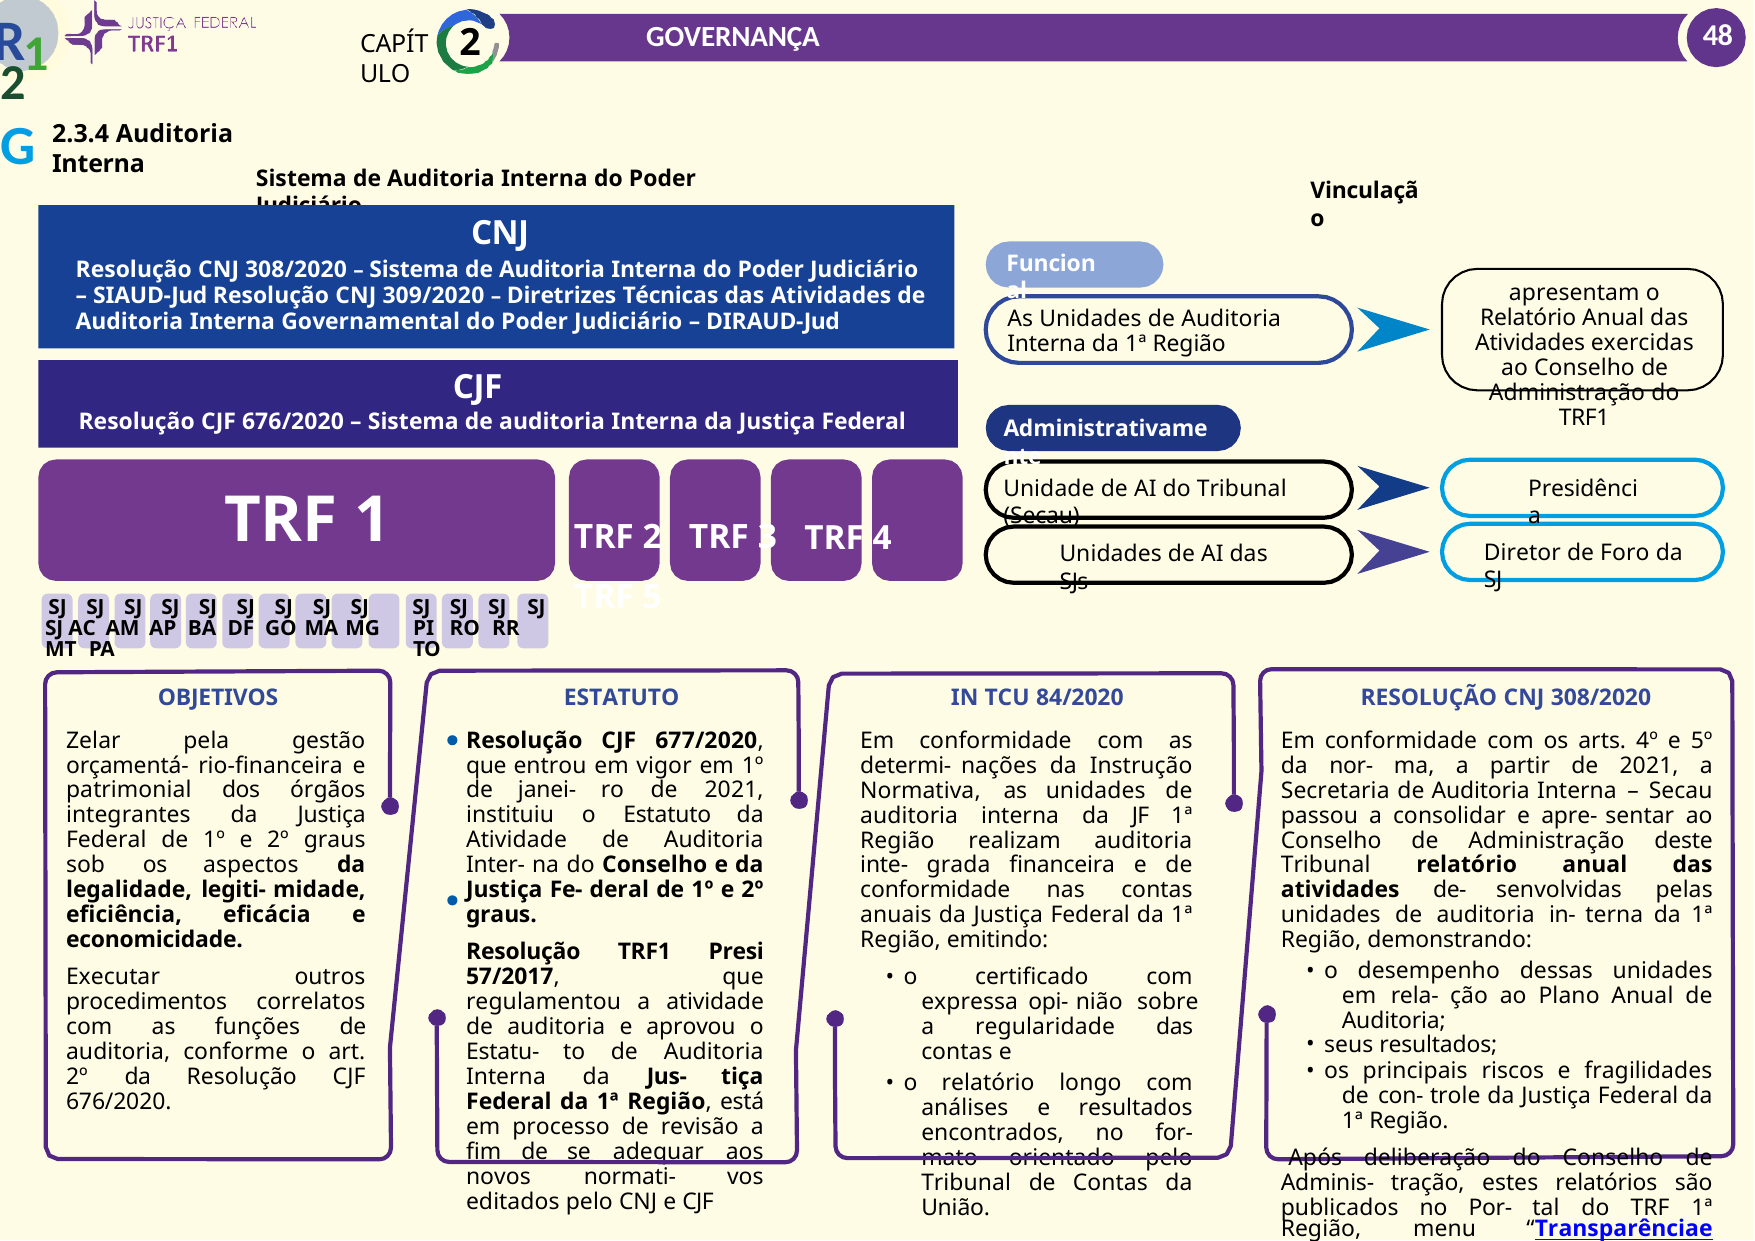

R
2G
48
GOVERNANÇA
2
1
CAPÍTULO
2.3.4 Auditoria Interna
Sistema de Auditoria Interna do Poder Judiciário
Vinculação
CNJ
Resolução CNJ 308/2020 – Sistema de Auditoria Interna do Poder Judiciário – SIAUD-Jud Resolução CNJ 309/2020 – Diretrizes Técnicas das Atividades de Auditoria Interna Governamental do Poder Judiciário – DIRAUD-Jud
Funcional
apresentam o Relatório Anual das Atividades exercidas ao Conselho de Administração do TRF1
As Unidades de Auditoria Interna da 1ª Região
CJF
Resolução CJF 676/2020 – Sistema de auditoria Interna da Justiça Federal
Administrativamente
Unidade de AI do Tribunal (Secau)
Presidência
TRF 1
SJ SJ SJ SJ SJ SJ SJ SJ SJ SJ AC AM AP BA DF GO MA MG MT PA
TRF 2 TRF 3 TRF 4 TRF 5
Diretor de Foro da SJ
Unidades de AI das SJs
SJ SJ SJ SJ PI RO RR TO
OBJETIVOS
Zelar pela gestão orçamentá- rio-financeira e patrimonial dos órgãos integrantes da Justiça Federal de 1º e 2º graus sob os aspectos da legalidade, legiti- midade, eficiência, eficácia e economicidade.
Executar outros procedimentos correlatos com as funções de auditoria, conforme o art. 2º da Resolução CJF 676/2020.
ESTATUTO
Resolução CJF 677/2020, que entrou em vigor em 1º de janei- ro de 2021, instituiu o Estatuto da Atividade de Auditoria Inter- na do Conselho e da Justiça Fe- deral de 1º e 2º graus.
Resolução TRF1 Presi 57/2017, que regulamentou a atividade de auditoria e aprovou o Estatu- to de Auditoria Interna da Jus- tiça Federal da 1ª Região, está em processo de revisão a fim de se adequar aos novos normati- vos editados pelo CNJ e CJF
IN TCU 84/2020
Em conformidade com as determi- nações da Instrução Normativa, as unidades de auditoria interna da JF 1ª Região realizam auditoria inte- grada financeira e de conformidade nas contas anuais da Justiça Federal da 1ª Região, emitindo:
o certificado com expressa opi- nião sobre a regularidade das contas e
o relatório longo com análises e resultados encontrados, no for- mato orientado pelo Tribunal de Contas da União.
RESOLUÇÃO CNJ 308/2020
Em conformidade com os arts. 4º e 5º da nor- ma, a partir de 2021, a Secretaria de Auditoria Interna – Secau passou a consolidar e apre- sentar ao Conselho de Administração deste Tribunal relatório anual das atividades de- senvolvidas pelas unidades de auditoria in- terna da 1ª Região, demonstrando:
o desempenho dessas unidades em rela- ção ao Plano Anual de Auditoria;
seus resultados;
os principais riscos e fragilidades de con- trole da Justiça Federal da 1ª Região.
Após deliberação do Conselho de Adminis- tração, estes relatórios são publicados no Por- tal do TRF 1ª Região, menu “Transparênciae PrestaçãodeContas>AuditoriaInterna”.
Fonte: Secau